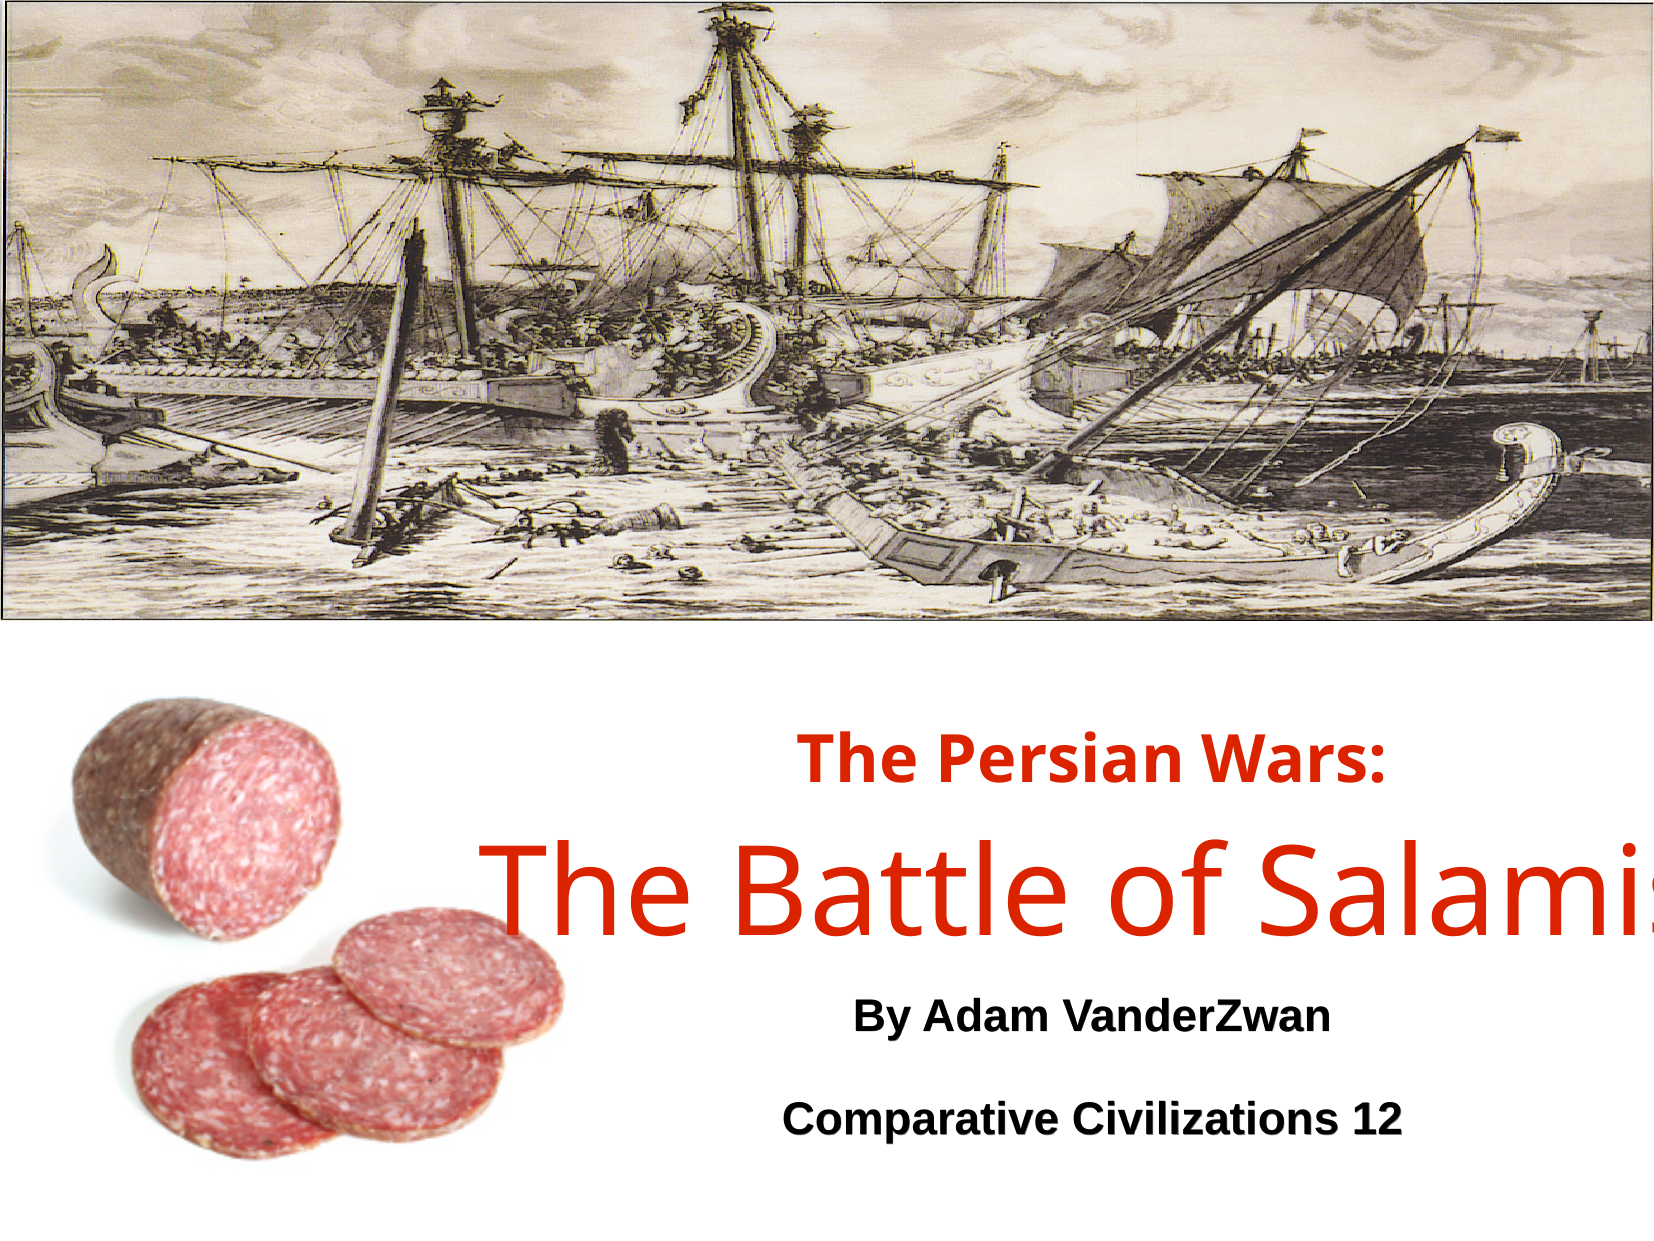

# The Persian Wars:
The Battle of Salamis
By Adam VanderZwan
Comparative Civilizations 12